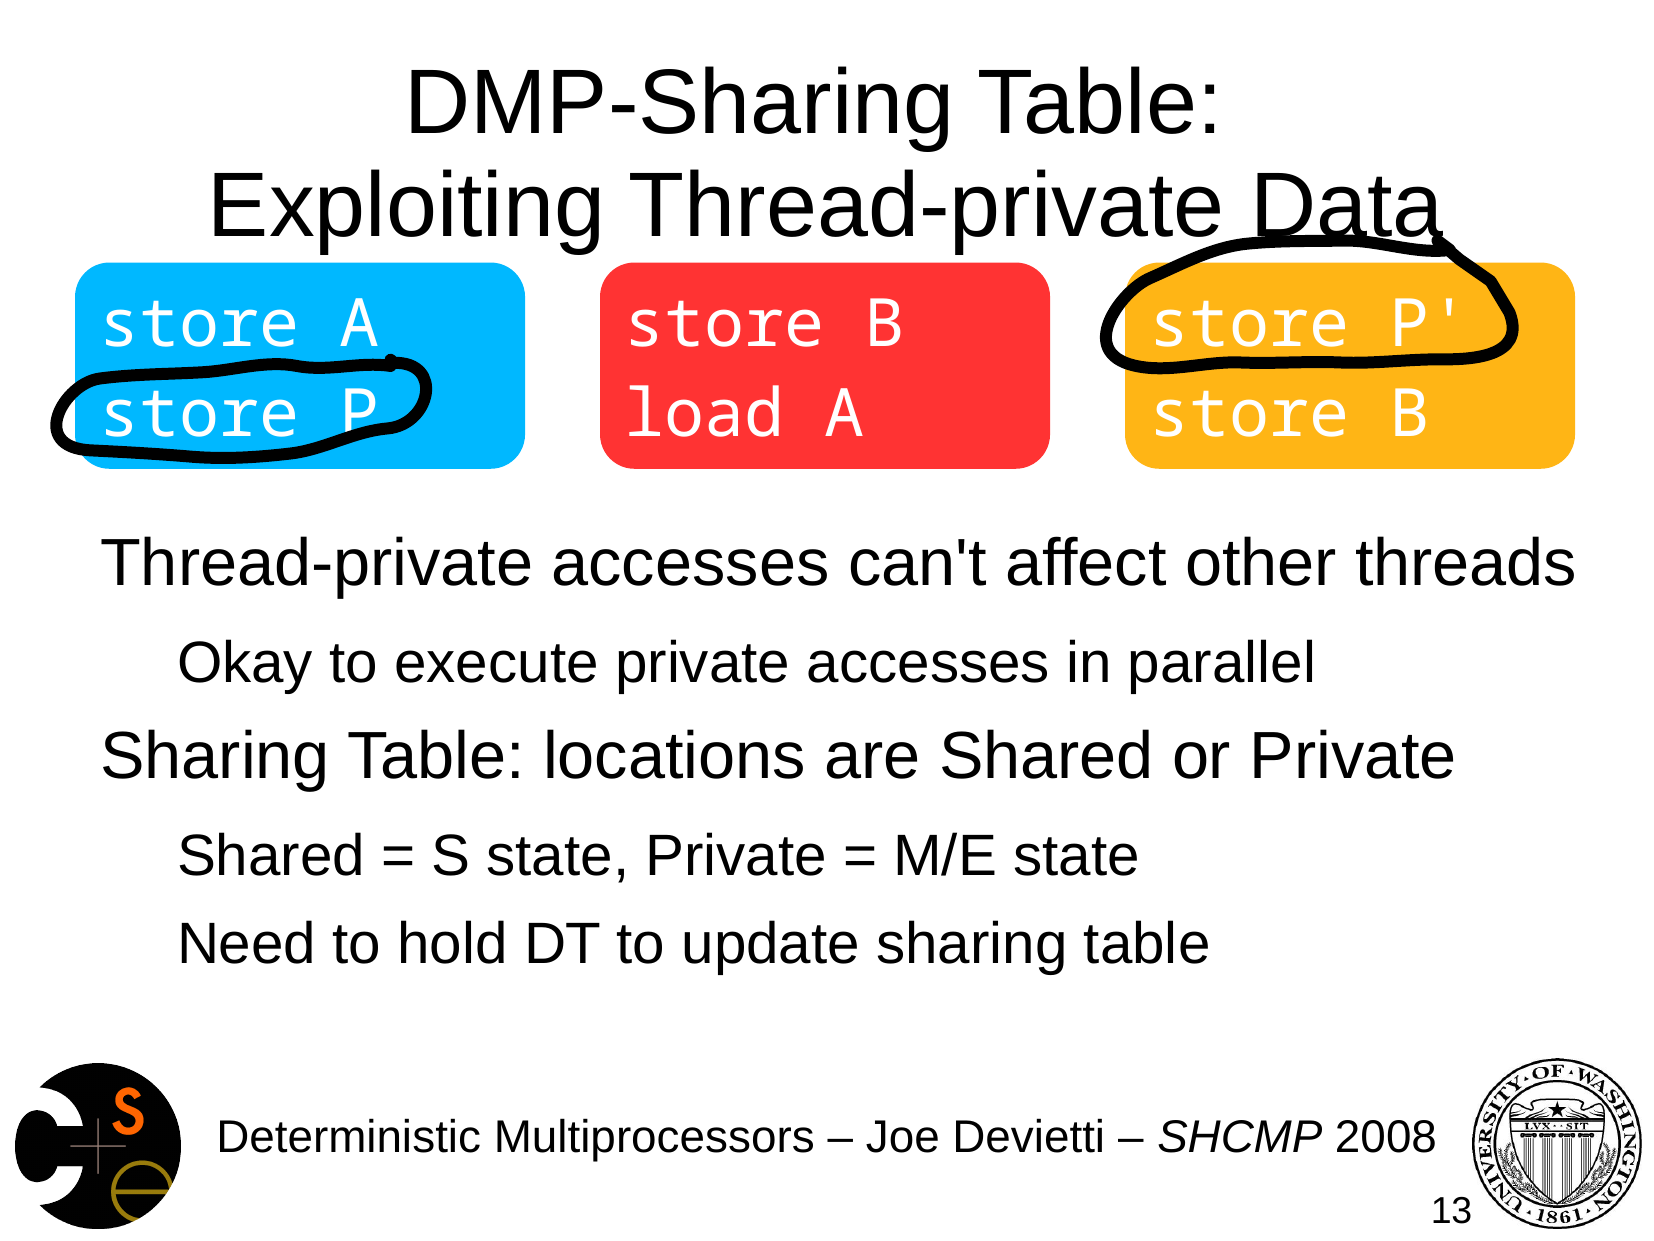

# DMP-Sharing Table: Exploiting Thread-private Data
store A
store P
store B
load A
store P'
store B
Thread-private accesses can't affect other threads
Okay to execute private accesses in parallel
Sharing Table: locations are Shared or Private
Shared = S state, Private = M/E state
Need to hold DT to update sharing table
13